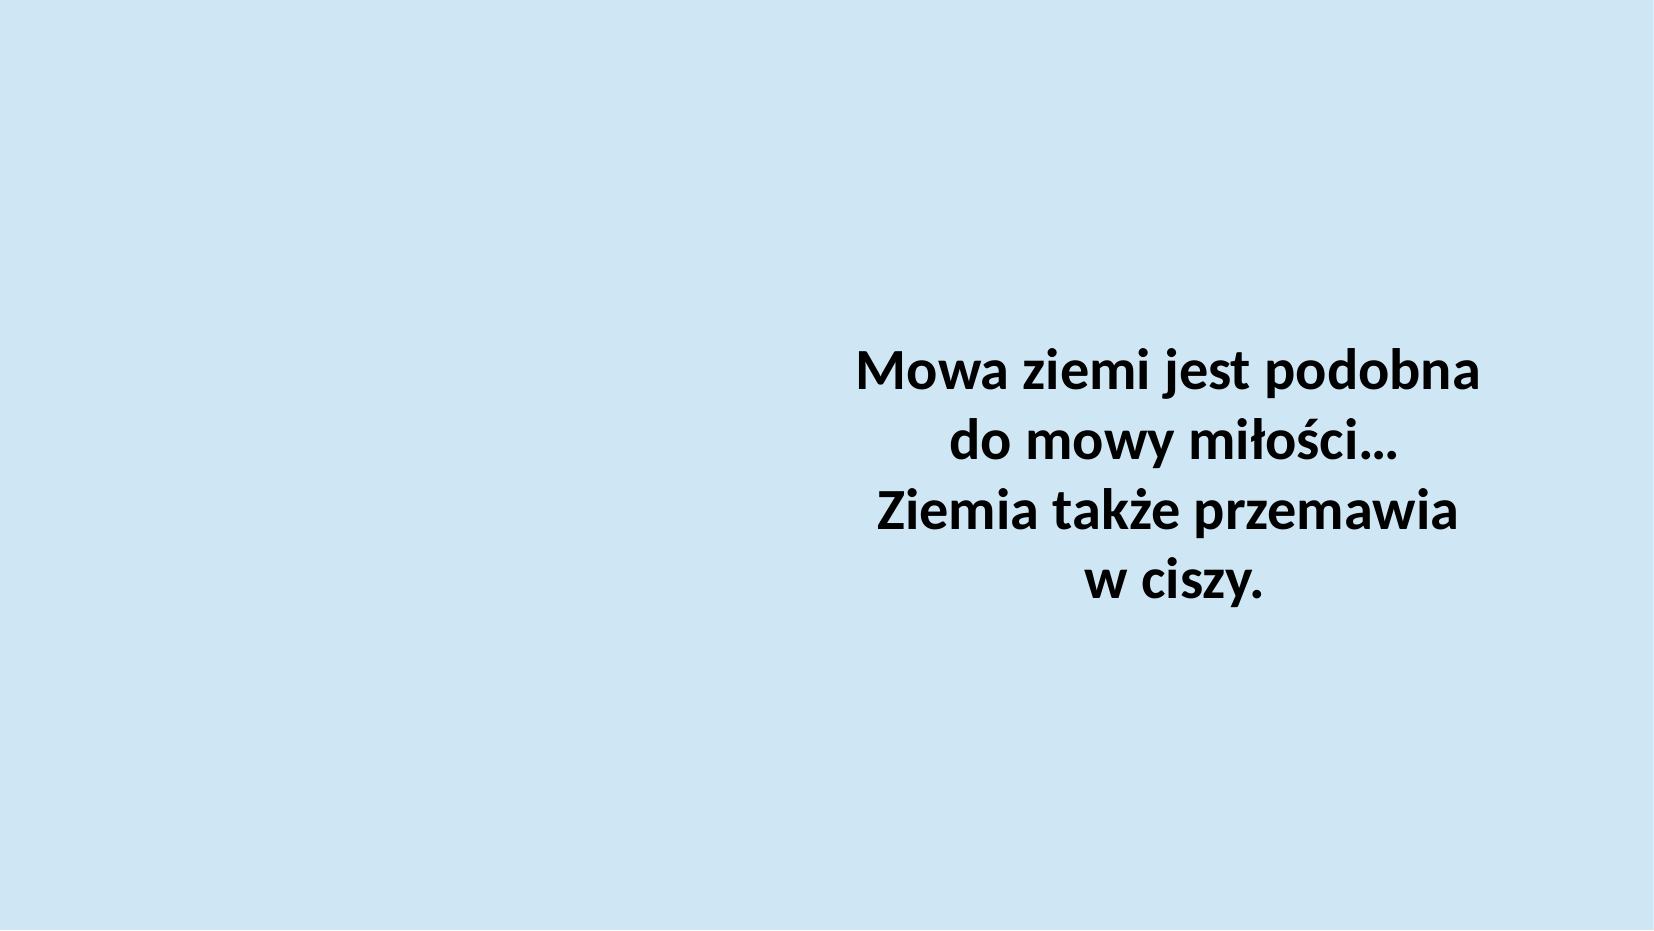

Mowa ziemi jest podobna
do mowy miłości…
Ziemia także przemawia
w ciszy.